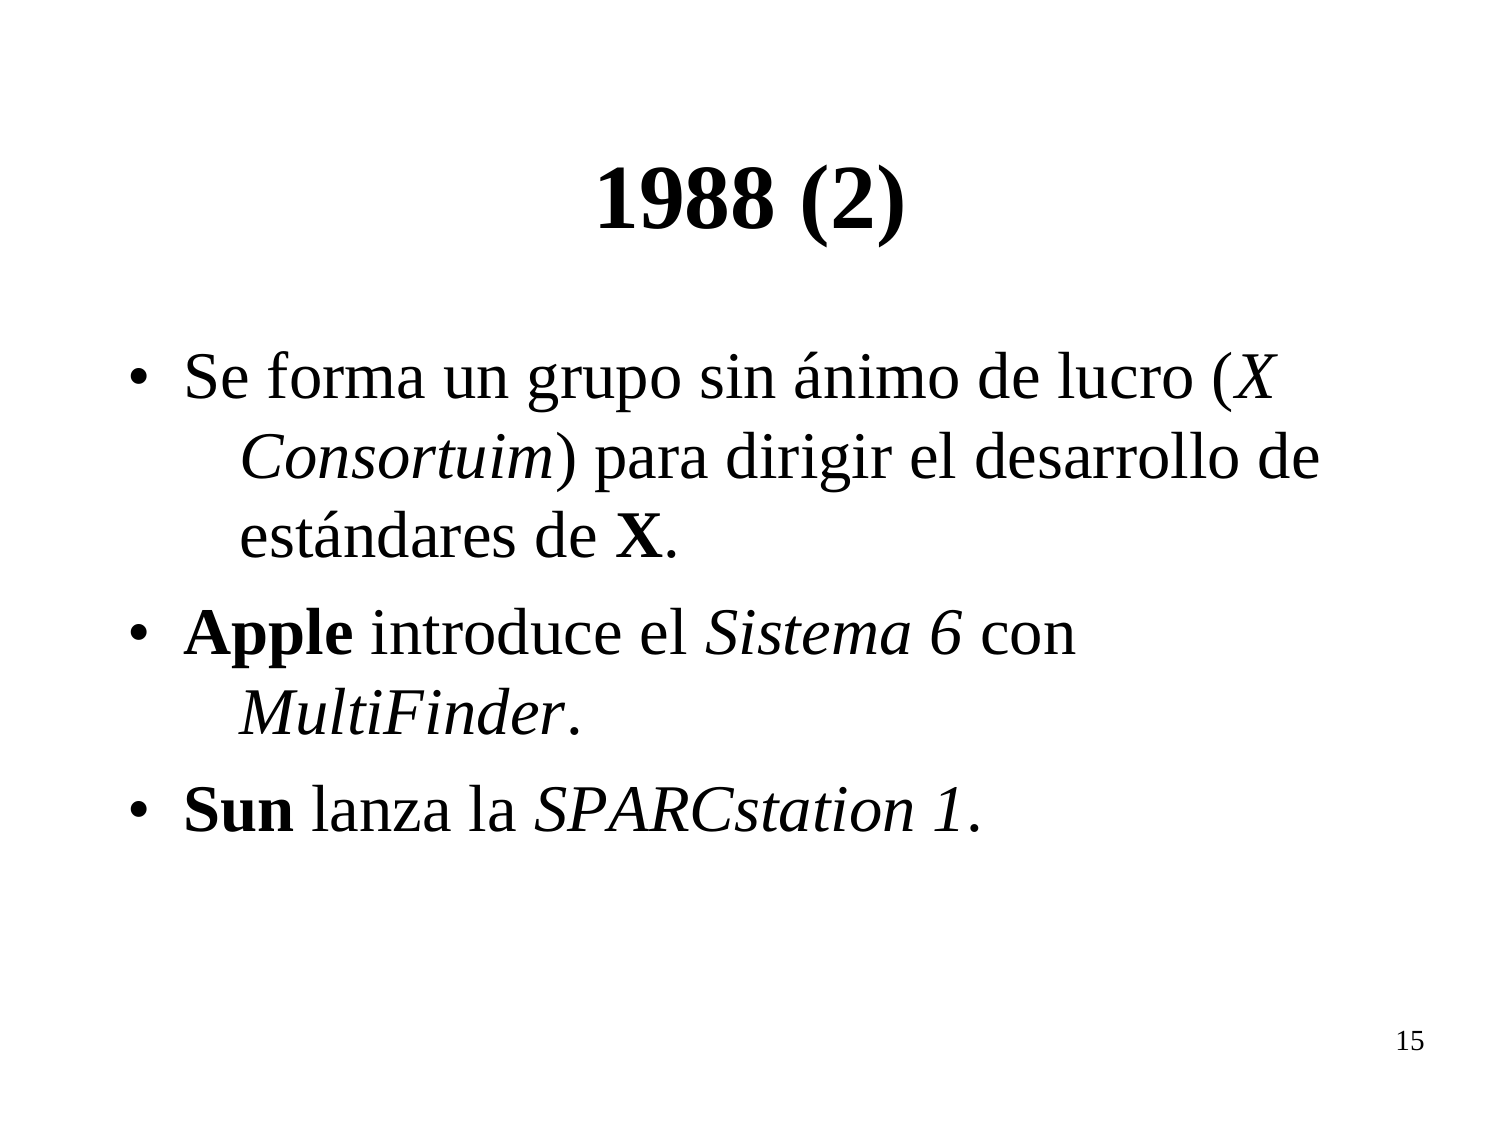

# 1988 (2)
Se forma un grupo sin ánimo de lucro (X Consortuim) para dirigir el desarrollo de estándares de X.
Apple introduce el Sistema 6 con MultiFinder.
Sun lanza la SPARCstation 1.
15